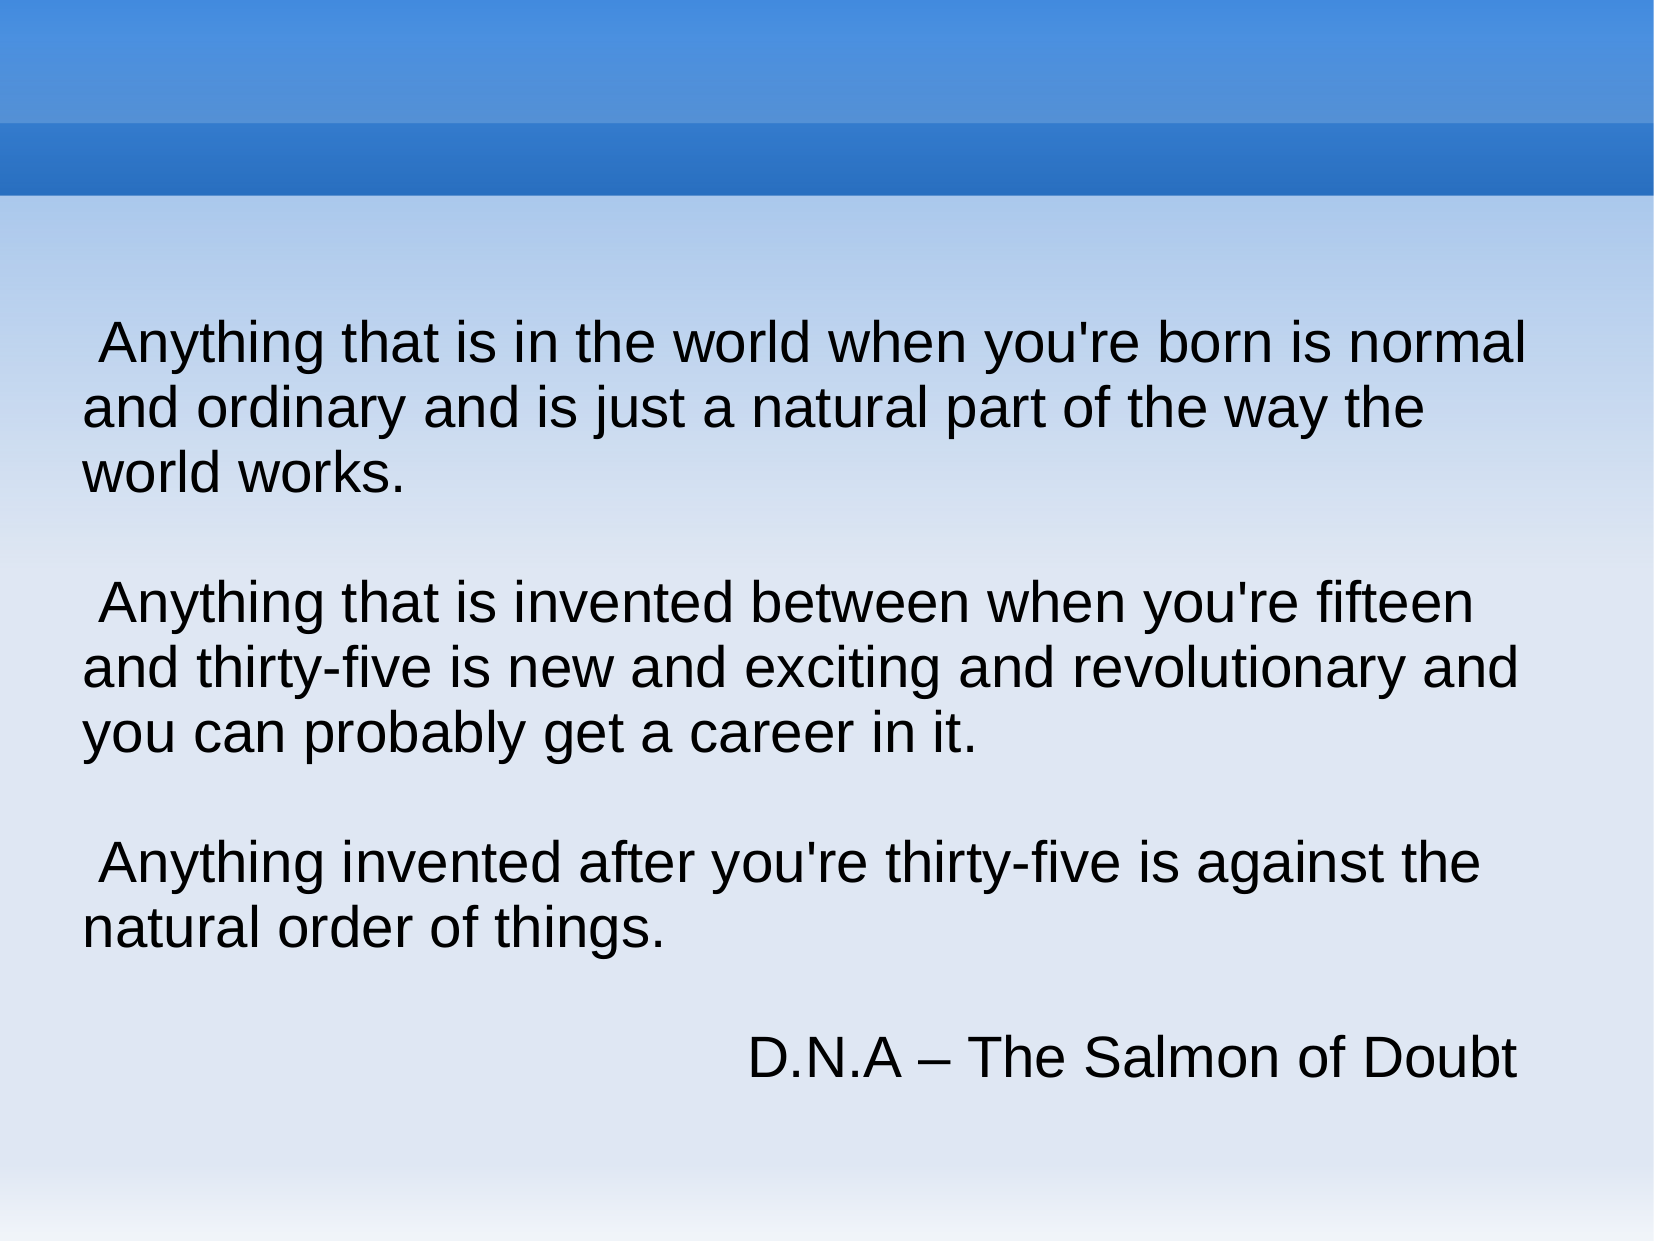

#
 Anything that is in the world when you're born is normal and ordinary and is just a natural part of the way the world works.
 Anything that is invented between when you're fifteen and thirty-five is new and exciting and revolutionary and you can probably get a career in it.
 Anything invented after you're thirty-five is against the natural order of things.
									D.N.A – The Salmon of Doubt